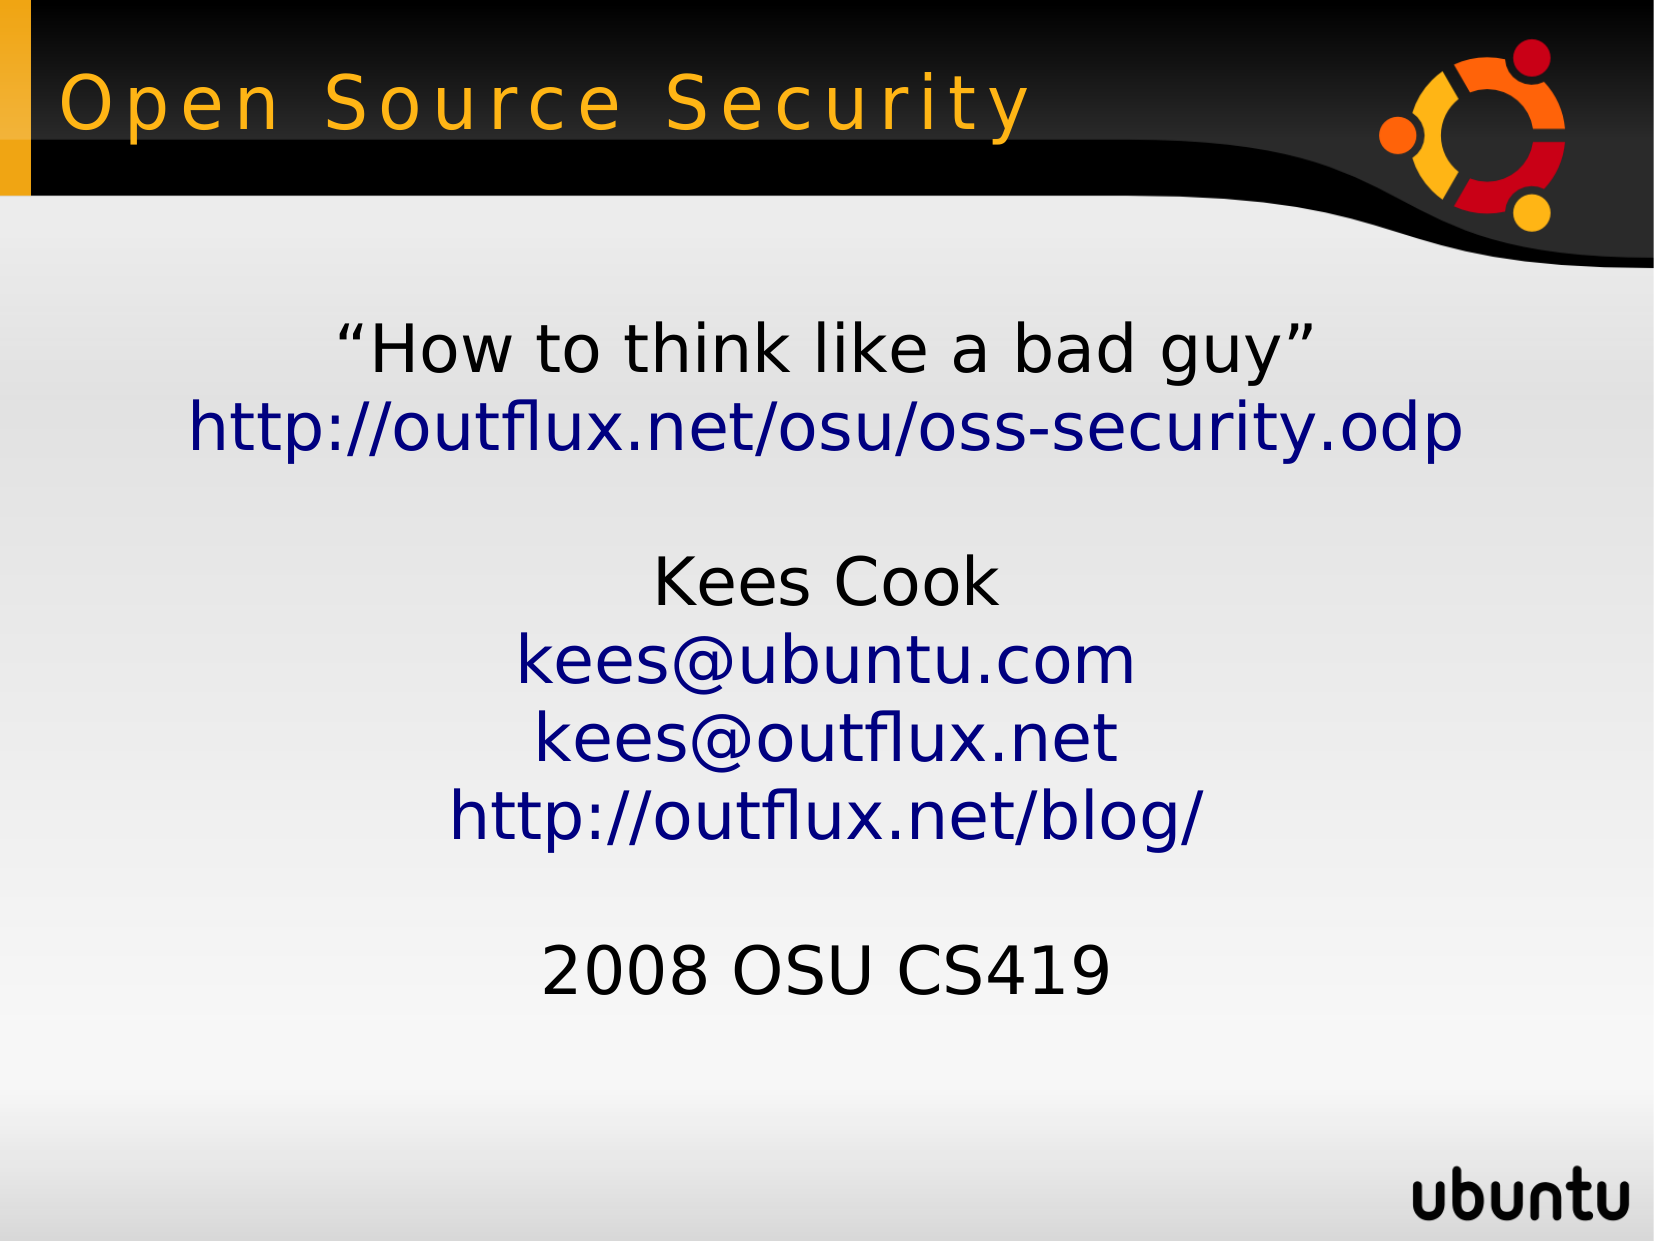

# Open Source Security
“How to think like a bad guy”
http://outflux.net/osu/oss-security.odp
Kees Cook
kees@ubuntu.com
kees@outflux.net
http://outflux.net/blog/
2008 OSU CS419